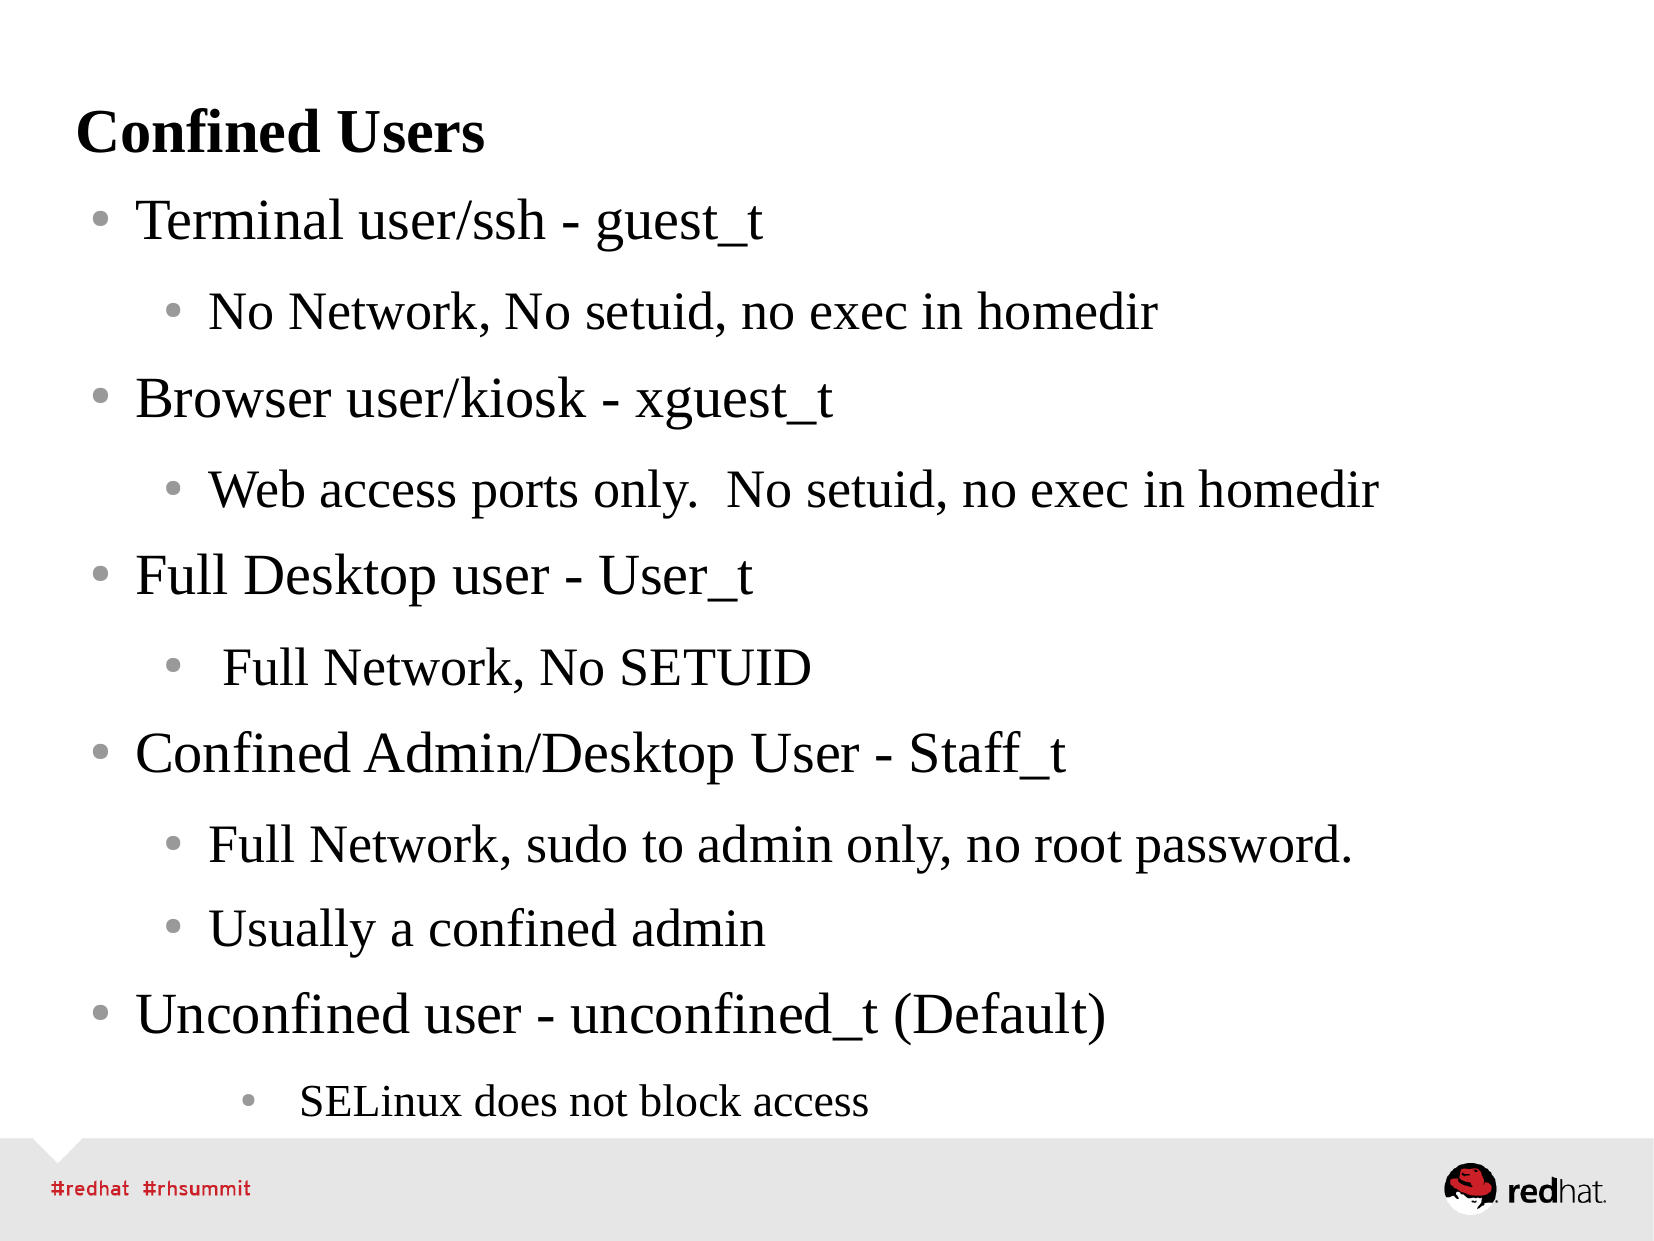

# Confined Users
Terminal user/ssh - guest_t
No Network, No setuid, no exec in homedir
Browser user/kiosk - xguest_t
Web access ports only. No setuid, no exec in homedir
Full Desktop user - User_t
 Full Network, No SETUID
Confined Admin/Desktop User - Staff_t
Full Network, sudo to admin only, no root password.
Usually a confined admin
Unconfined user - unconfined_t (Default)
 SELinux does not block access